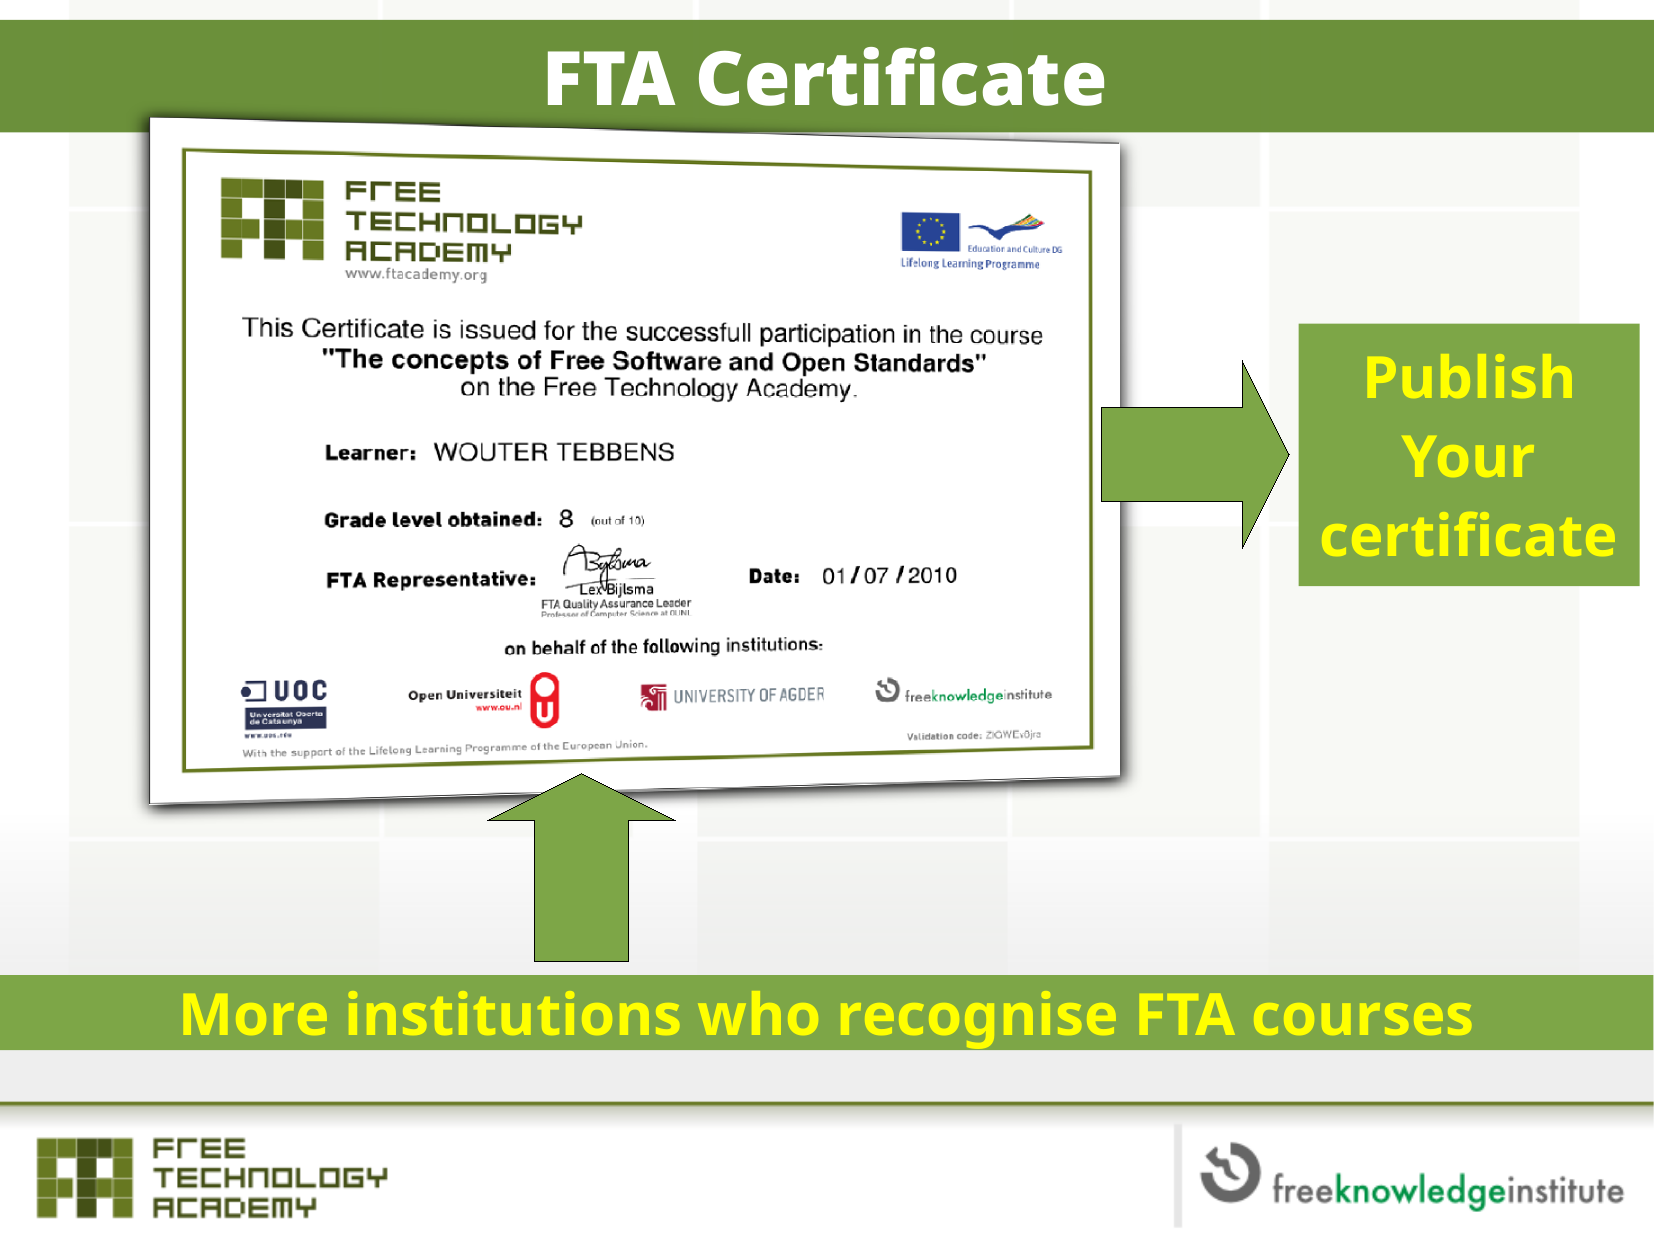

# FTA Certificate
Publish
Your
certificate
More institutions who recognise FTA courses